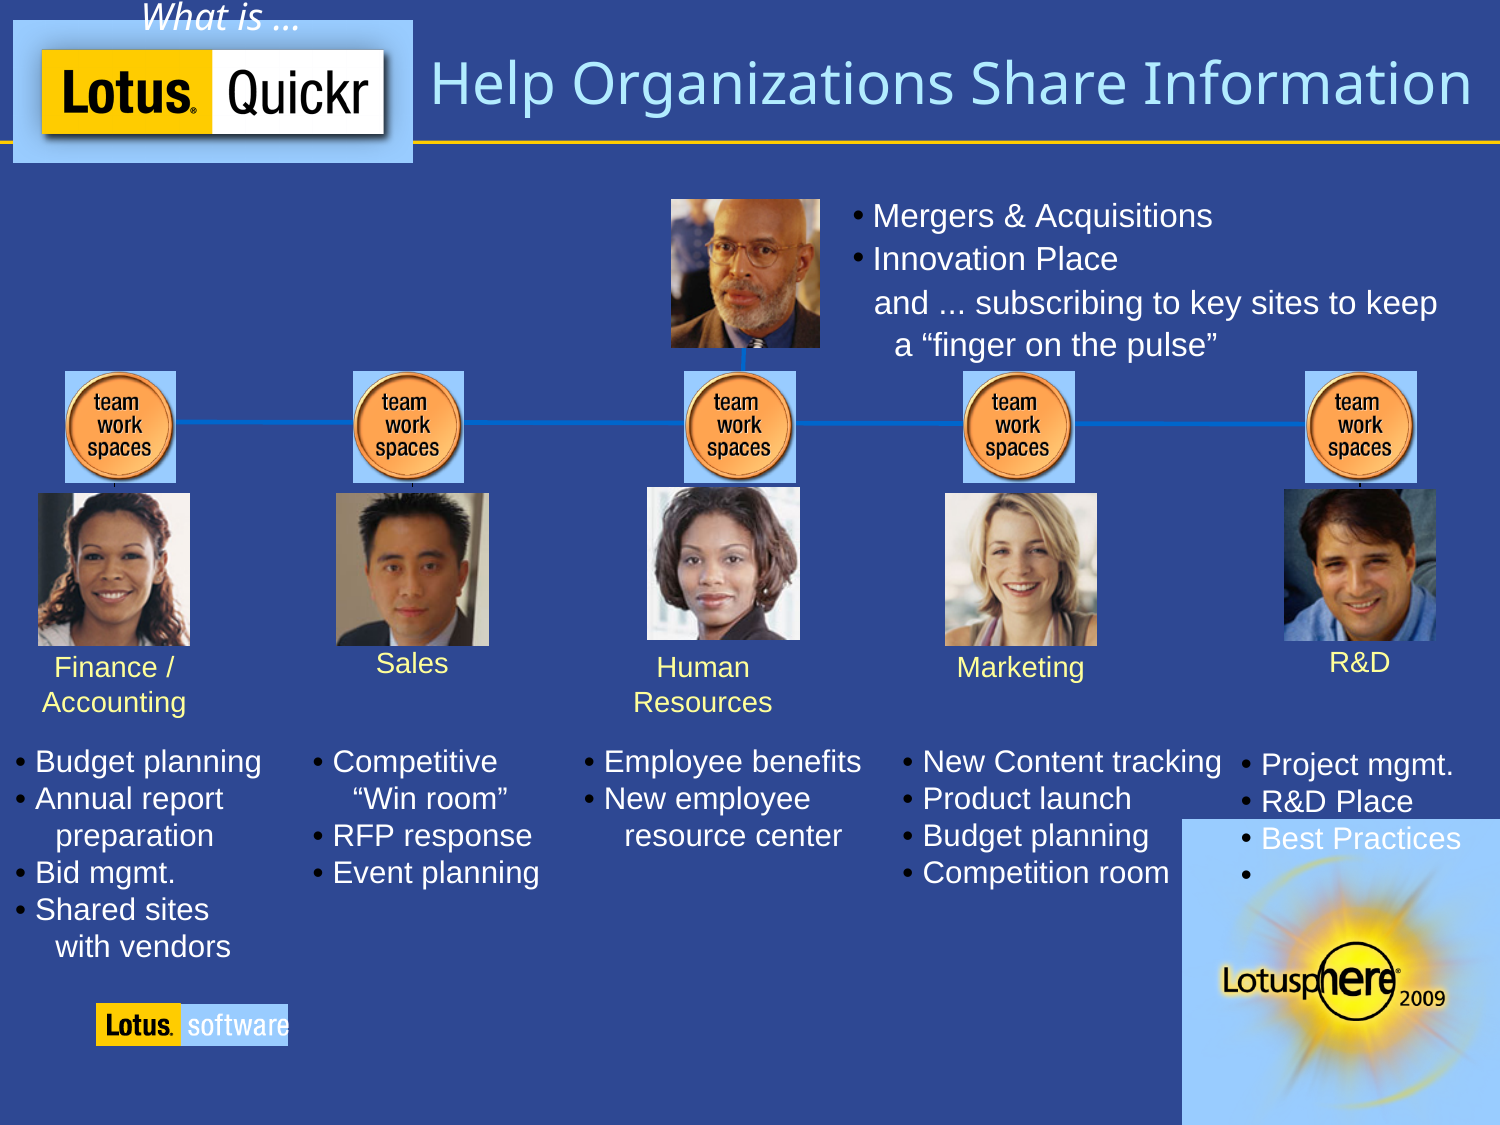

What is ...
# Help Organizations Share Information
Mergers & Acquisitions
Innovation Place
and ... subscribing to key sites to keep a “finger on the pulse”
R&D
Sales
Finance / Accounting
Human Resources
Marketing
Budget planning
Annual report preparation
Bid mgmt.
Shared sites with vendors
Competitive “Win room”
RFP response
Event planning
Employee benefits
New employee resource center
New Content tracking
Product launch
Budget planning
Competition room
Project mgmt.
R&D Place
Best Practices